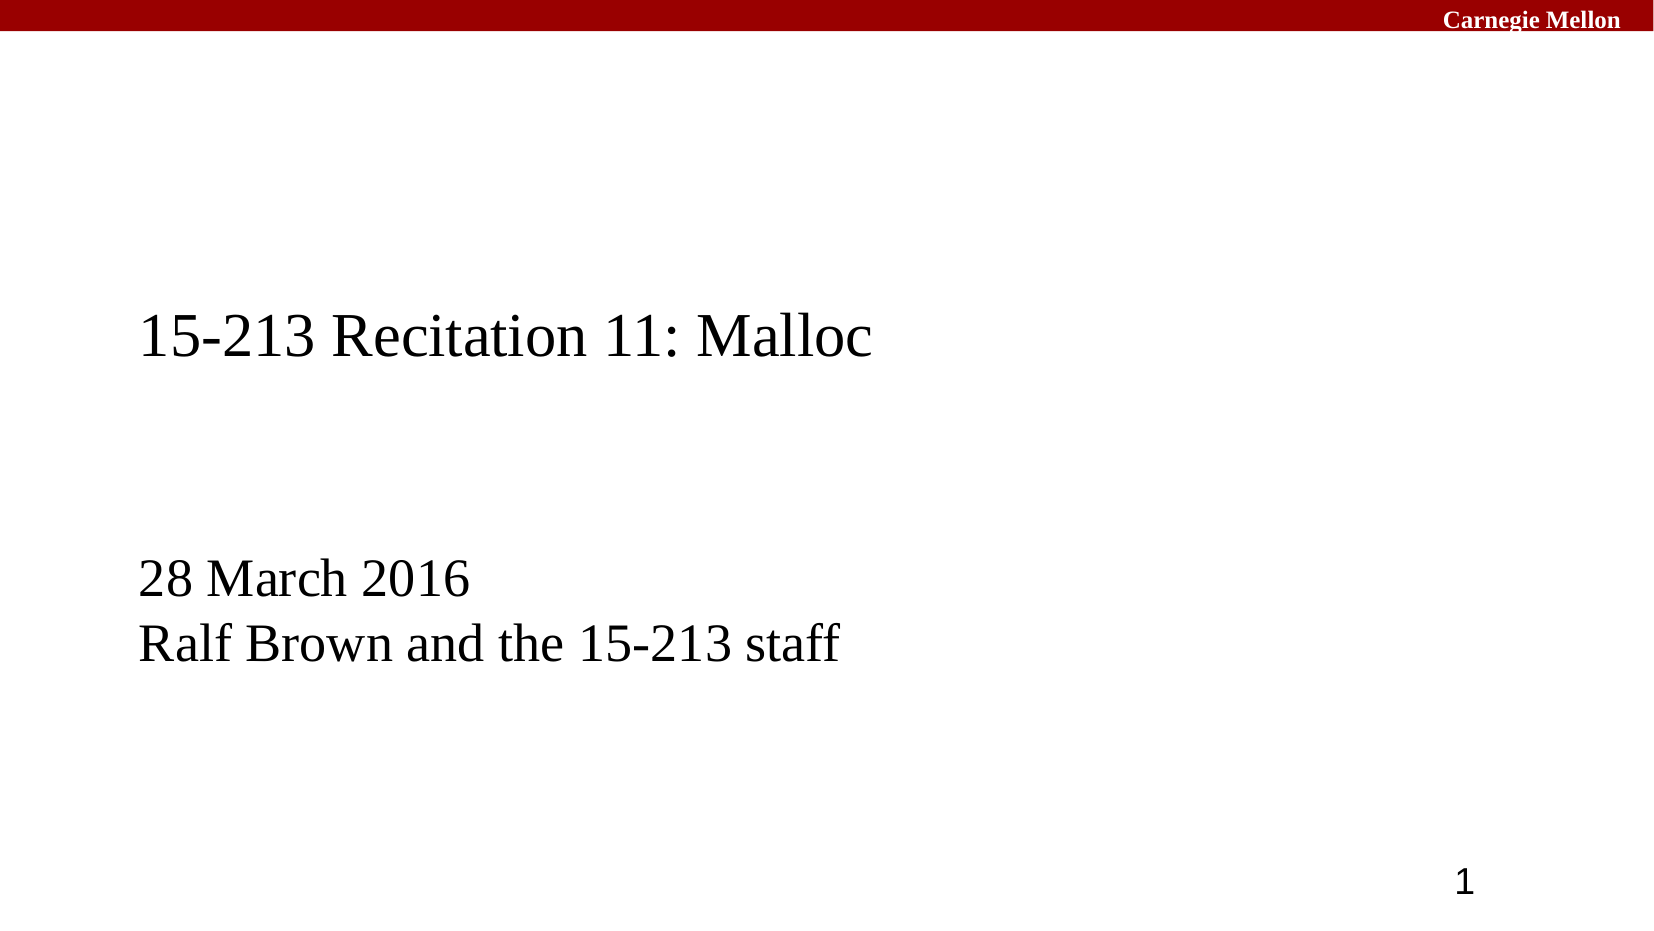

# 15-213 Recitation 11: Malloc
28 March 2016
Ralf Brown and the 15-213 staff